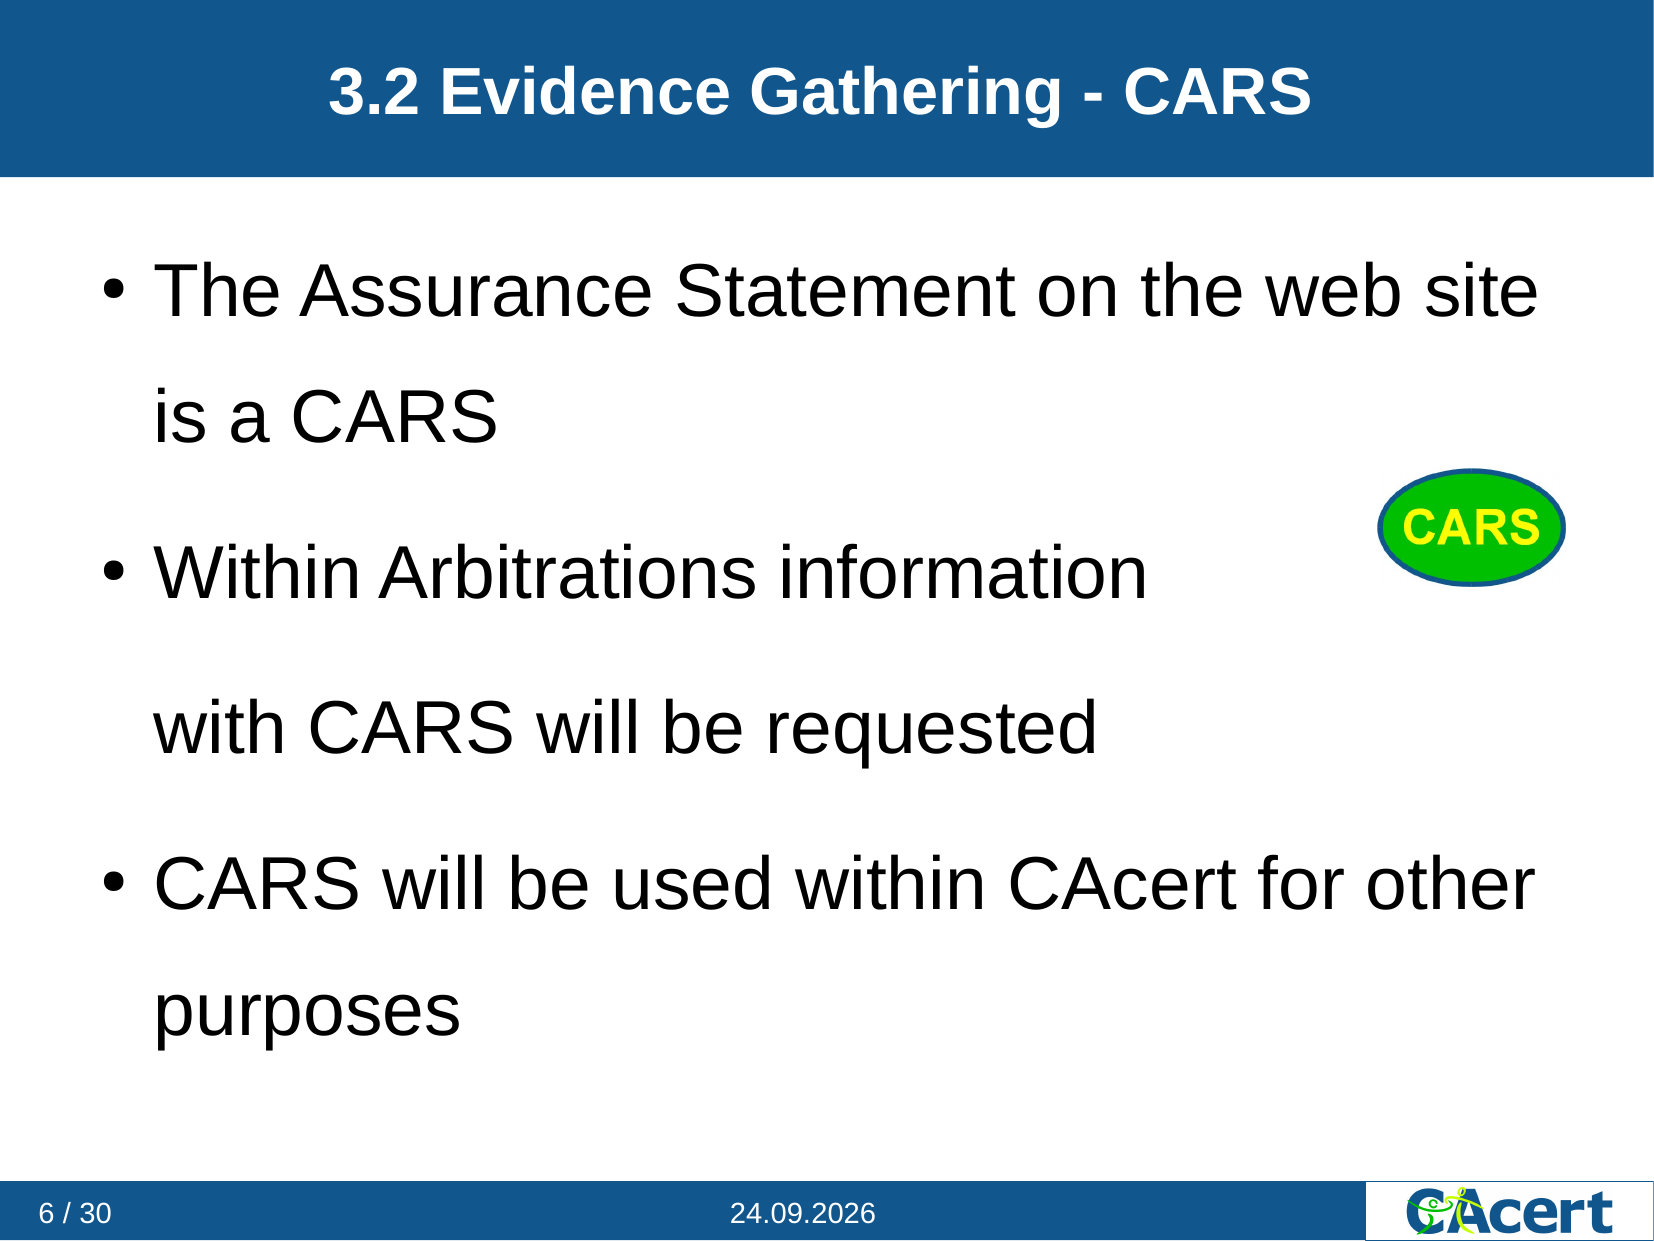

# 3.2 Evidence Gathering - CARS
The Assurance Statement on the web site
is a CARS
Within Arbitrations information
with CARS will be requested
CARS will be used within CAcert for other purposes